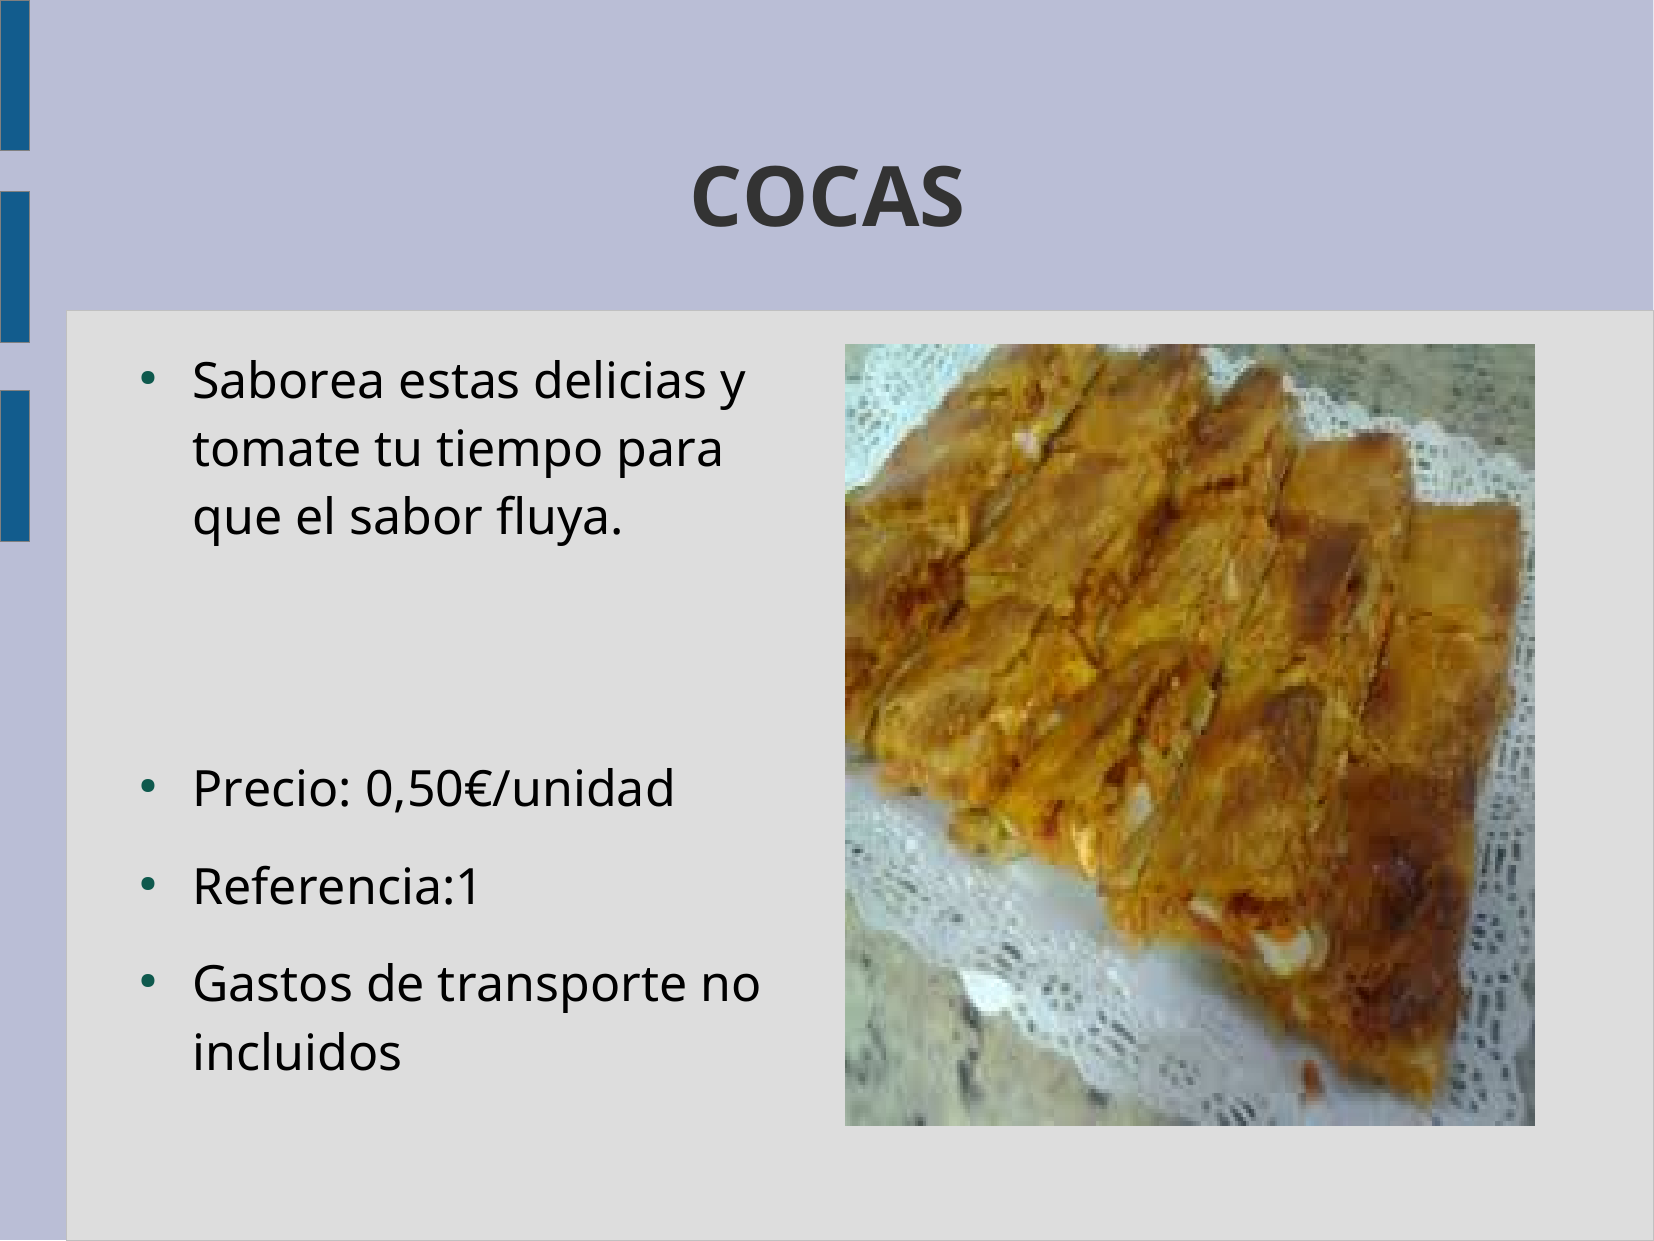

# COCAS
Saborea estas delicias y tomate tu tiempo para que el sabor fluya.
Precio: 0,50€/unidad
Referencia:1
Gastos de transporte no incluidos